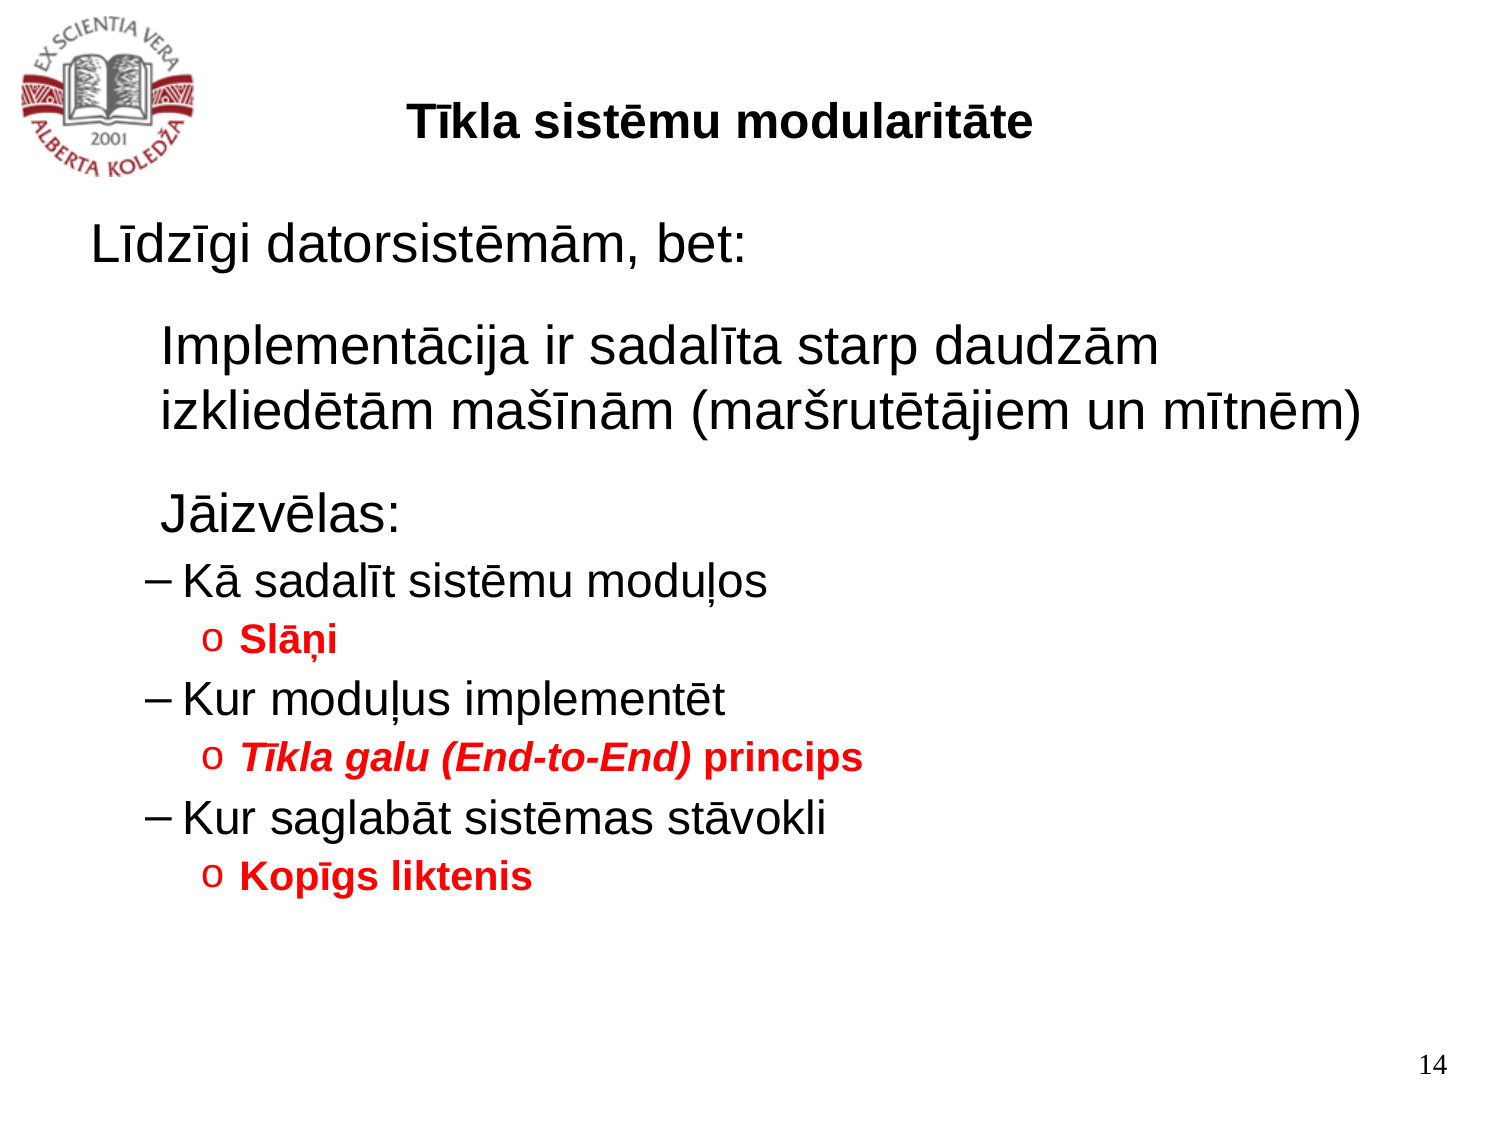

# Tīkla sistēmu modularitāte
Līdzīgi datorsistēmām, bet:
Implementācija ir sadalīta starp daudzām izkliedētām mašīnām (maršrutētājiem un mītnēm)
Jāizvēlas:
Kā sadalīt sistēmu moduļos
Slāņi
Kur moduļus implementēt
Tīkla galu (End-to-End) princips
Kur saglabāt sistēmas stāvokli
Kopīgs liktenis